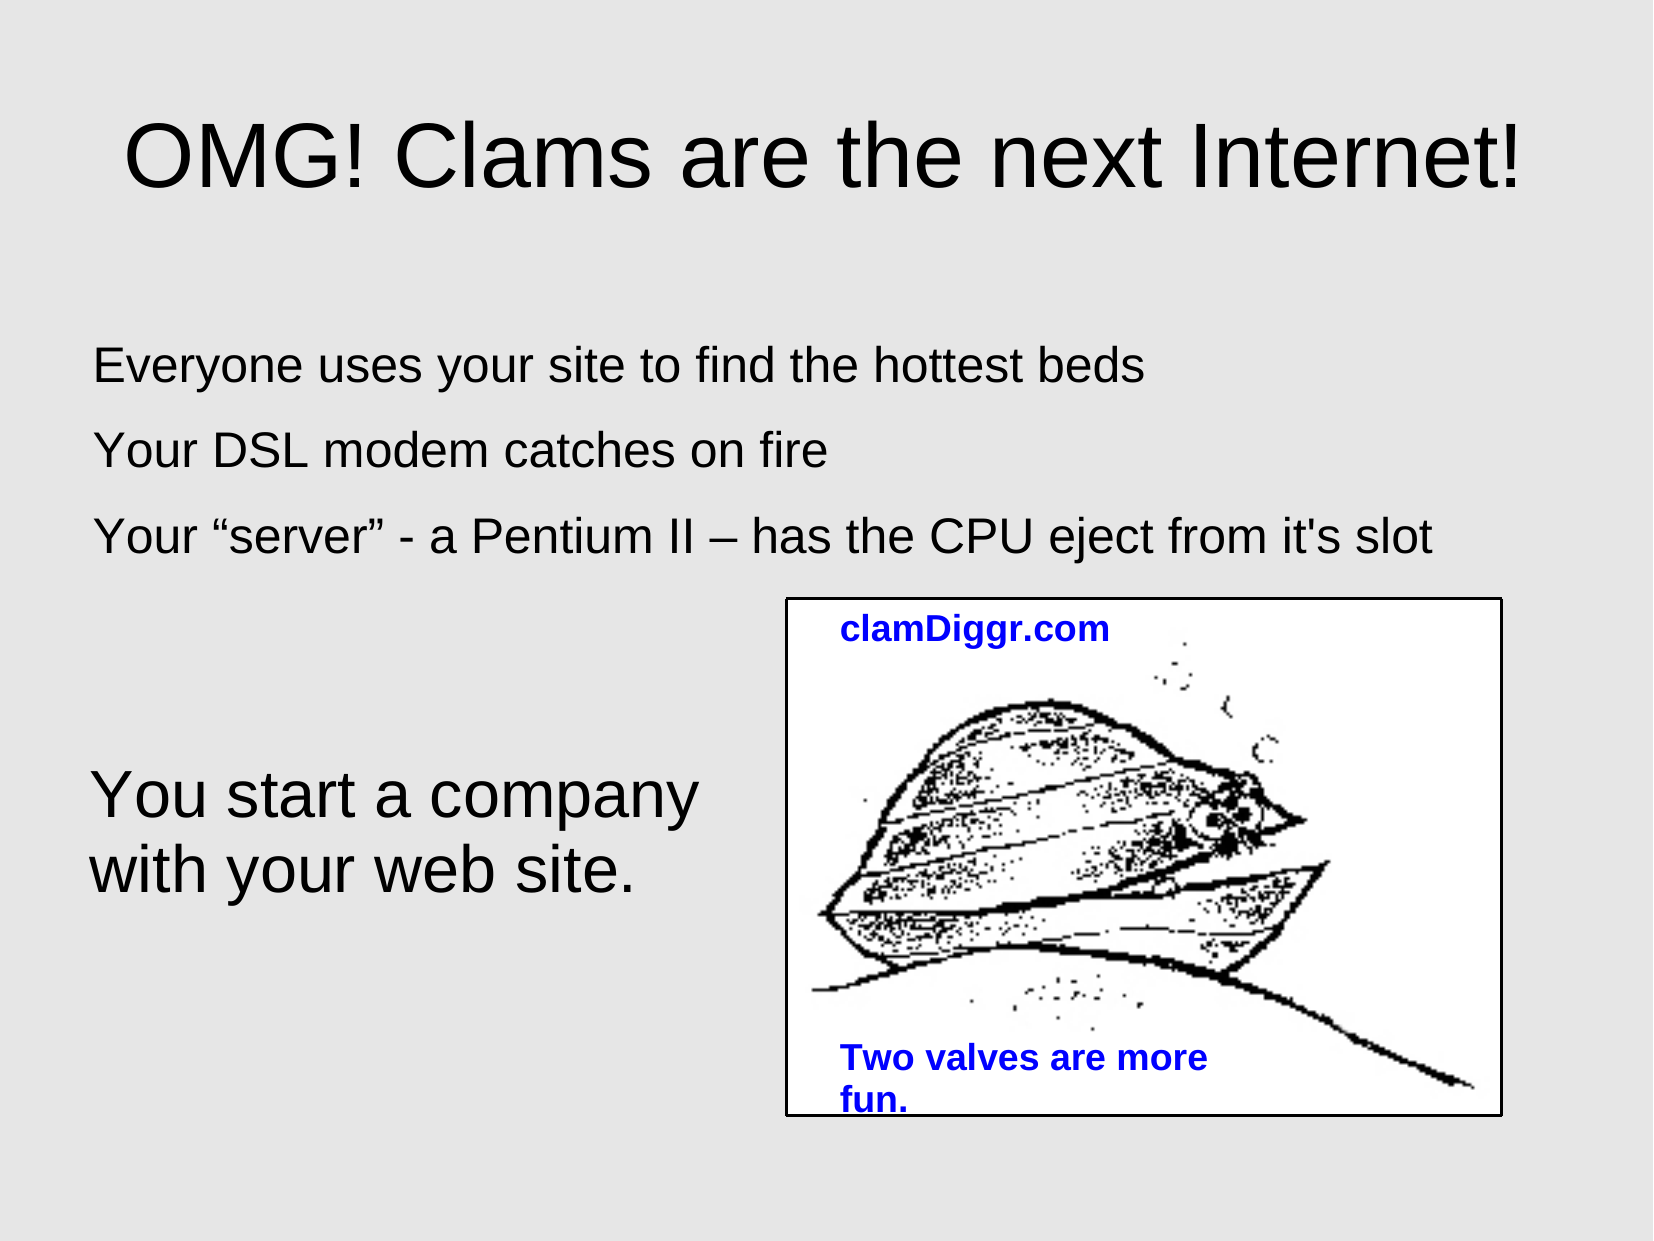

OMG! Clams are the next Internet!
# Everyone uses your site to find the hottest beds
Your DSL modem catches on fire
Your “server” - a Pentium II – has the CPU eject from it's slot
clamDiggr.com
You start a company with your web site.
Two valves are more fun.